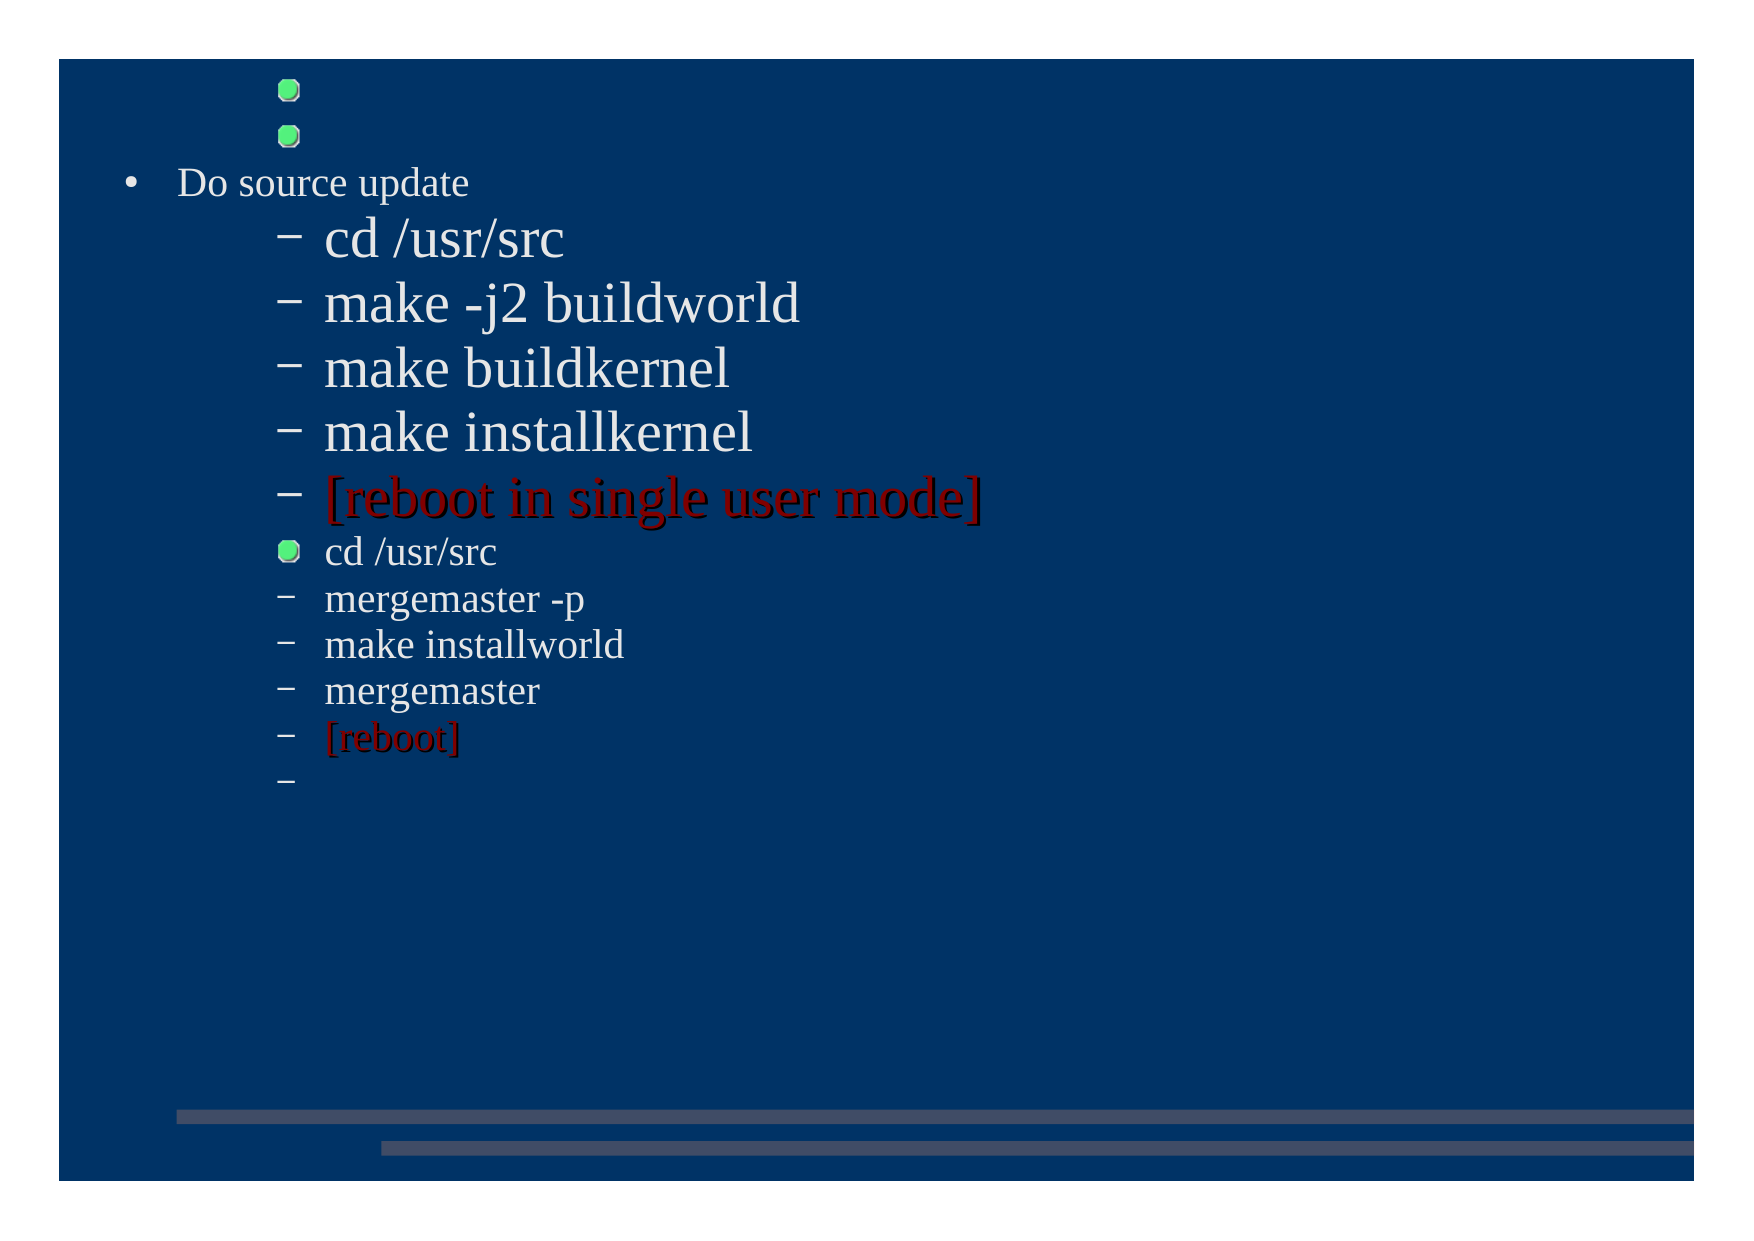

# Do source update
cd /usr/src
make -j2 buildworld
make buildkernel
make installkernel
[reboot in single user mode]
cd /usr/src
mergemaster -p
make installworld
mergemaster
[reboot]